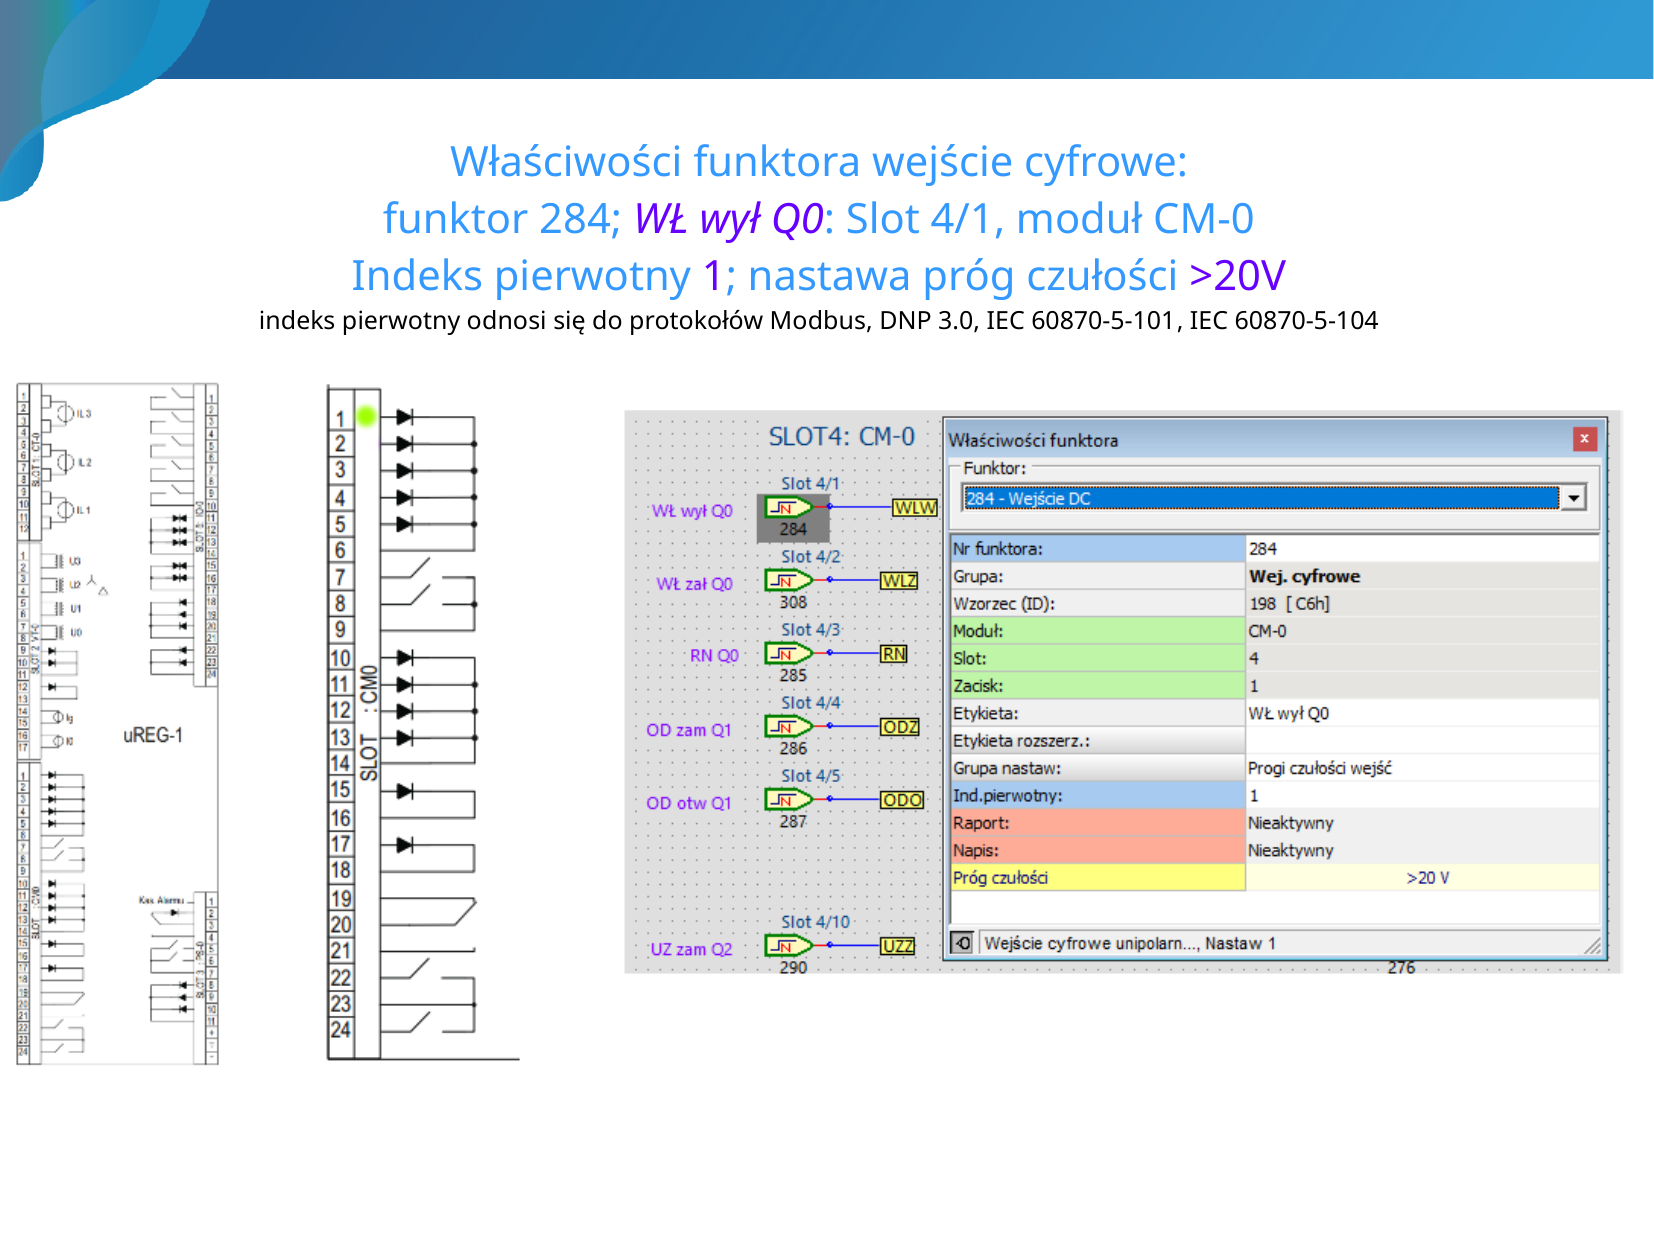

# Właściwości funktora wejście cyfrowe: funktor 284; WŁ wył Q0: Slot 4/1, moduł CM-0 Indeks pierwotny 1; nastawa próg czułości >20V indeks pierwotny odnosi się do protokołów Modbus, DNP 3.0, IEC 60870-5-101, IEC 60870-5-104